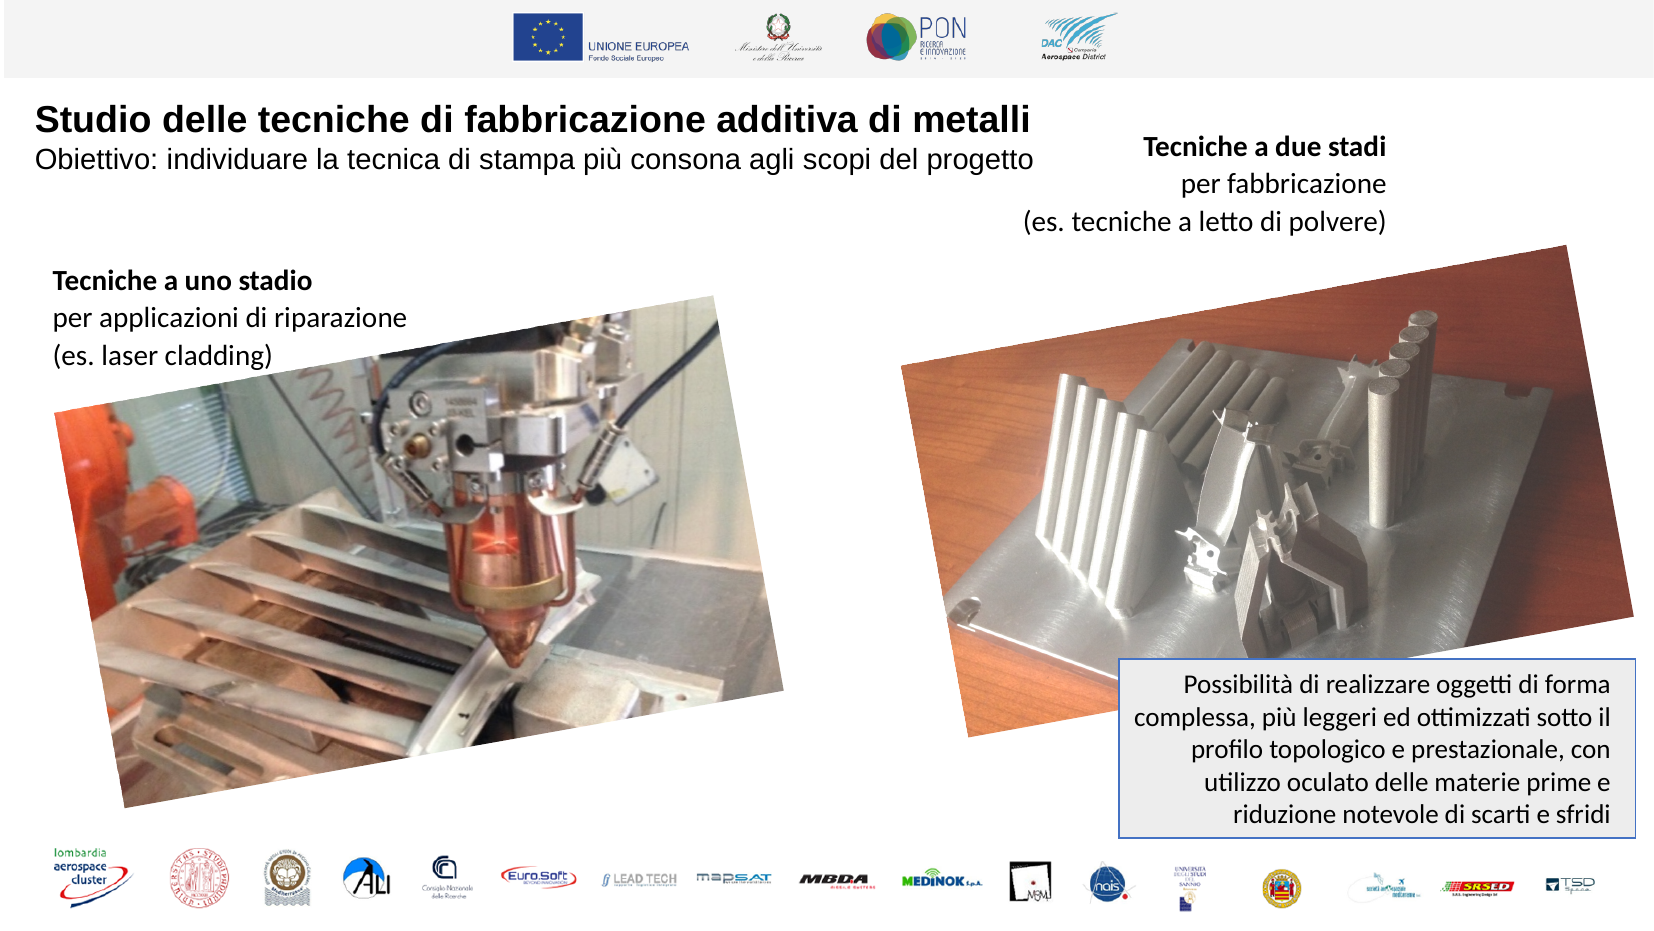

Studio delle tecniche di fabbricazione additiva di metalli
Tecniche a due stadi
per fabbricazione
(es. tecniche a letto di polvere)
Obiettivo: individuare la tecnica di stampa più consona agli scopi del progetto
Tecniche a uno stadio
per applicazioni di riparazione
(es. laser cladding)
Possibilità di realizzare oggetti di forma complessa, più leggeri ed ottimizzati sotto il profilo topologico e prestazionale, con utilizzo oculato delle materie prime e riduzione notevole di scarti e sfridi